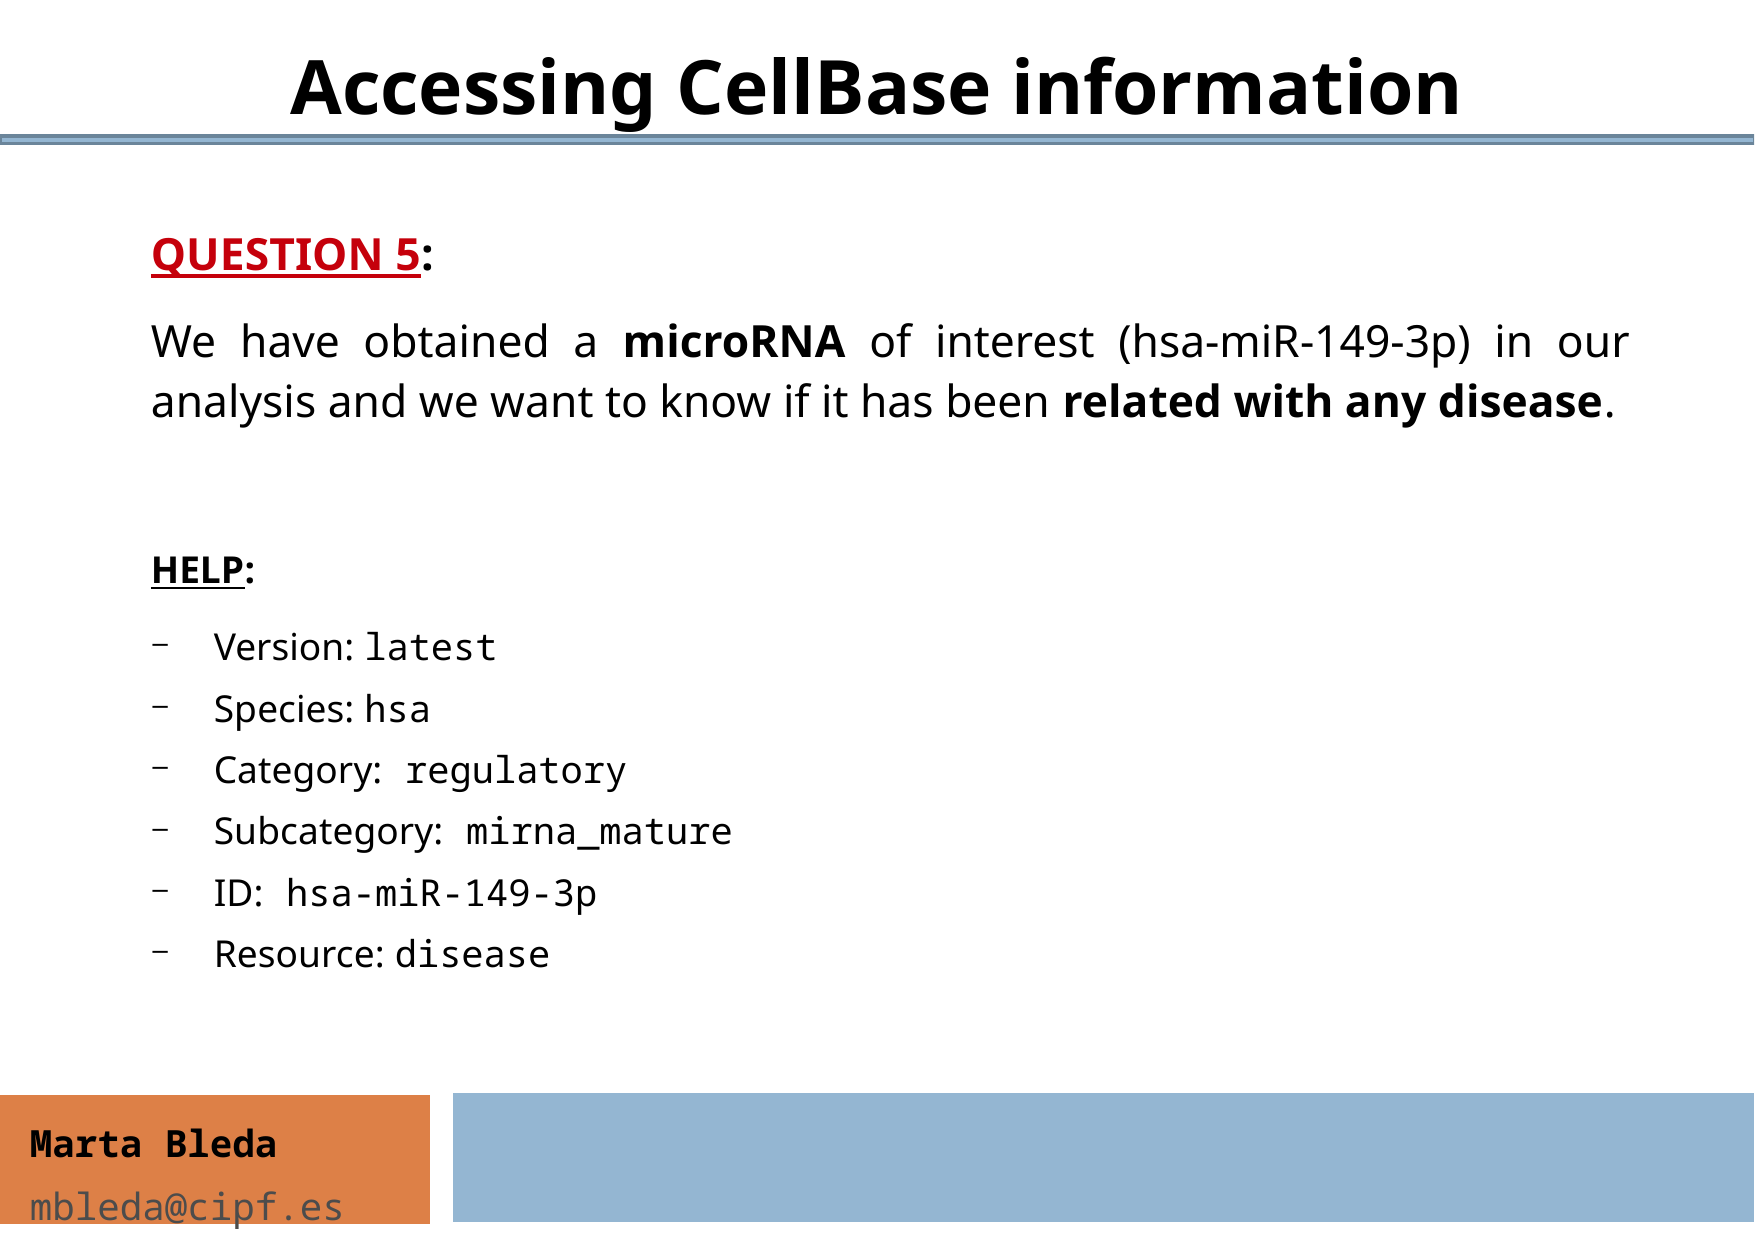

Accessing CellBase information
# QUESTION 5:
We have obtained a microRNA of interest (hsa-miR-149-3p) in our analysis and we want to know if it has been related with any disease.
HELP:
Version: latest
Species: hsa
Category: regulatory
Subcategory: mirna_mature
ID: hsa-miR-149-3p
Resource: disease
Marta Bleda
mbleda@cipf.es